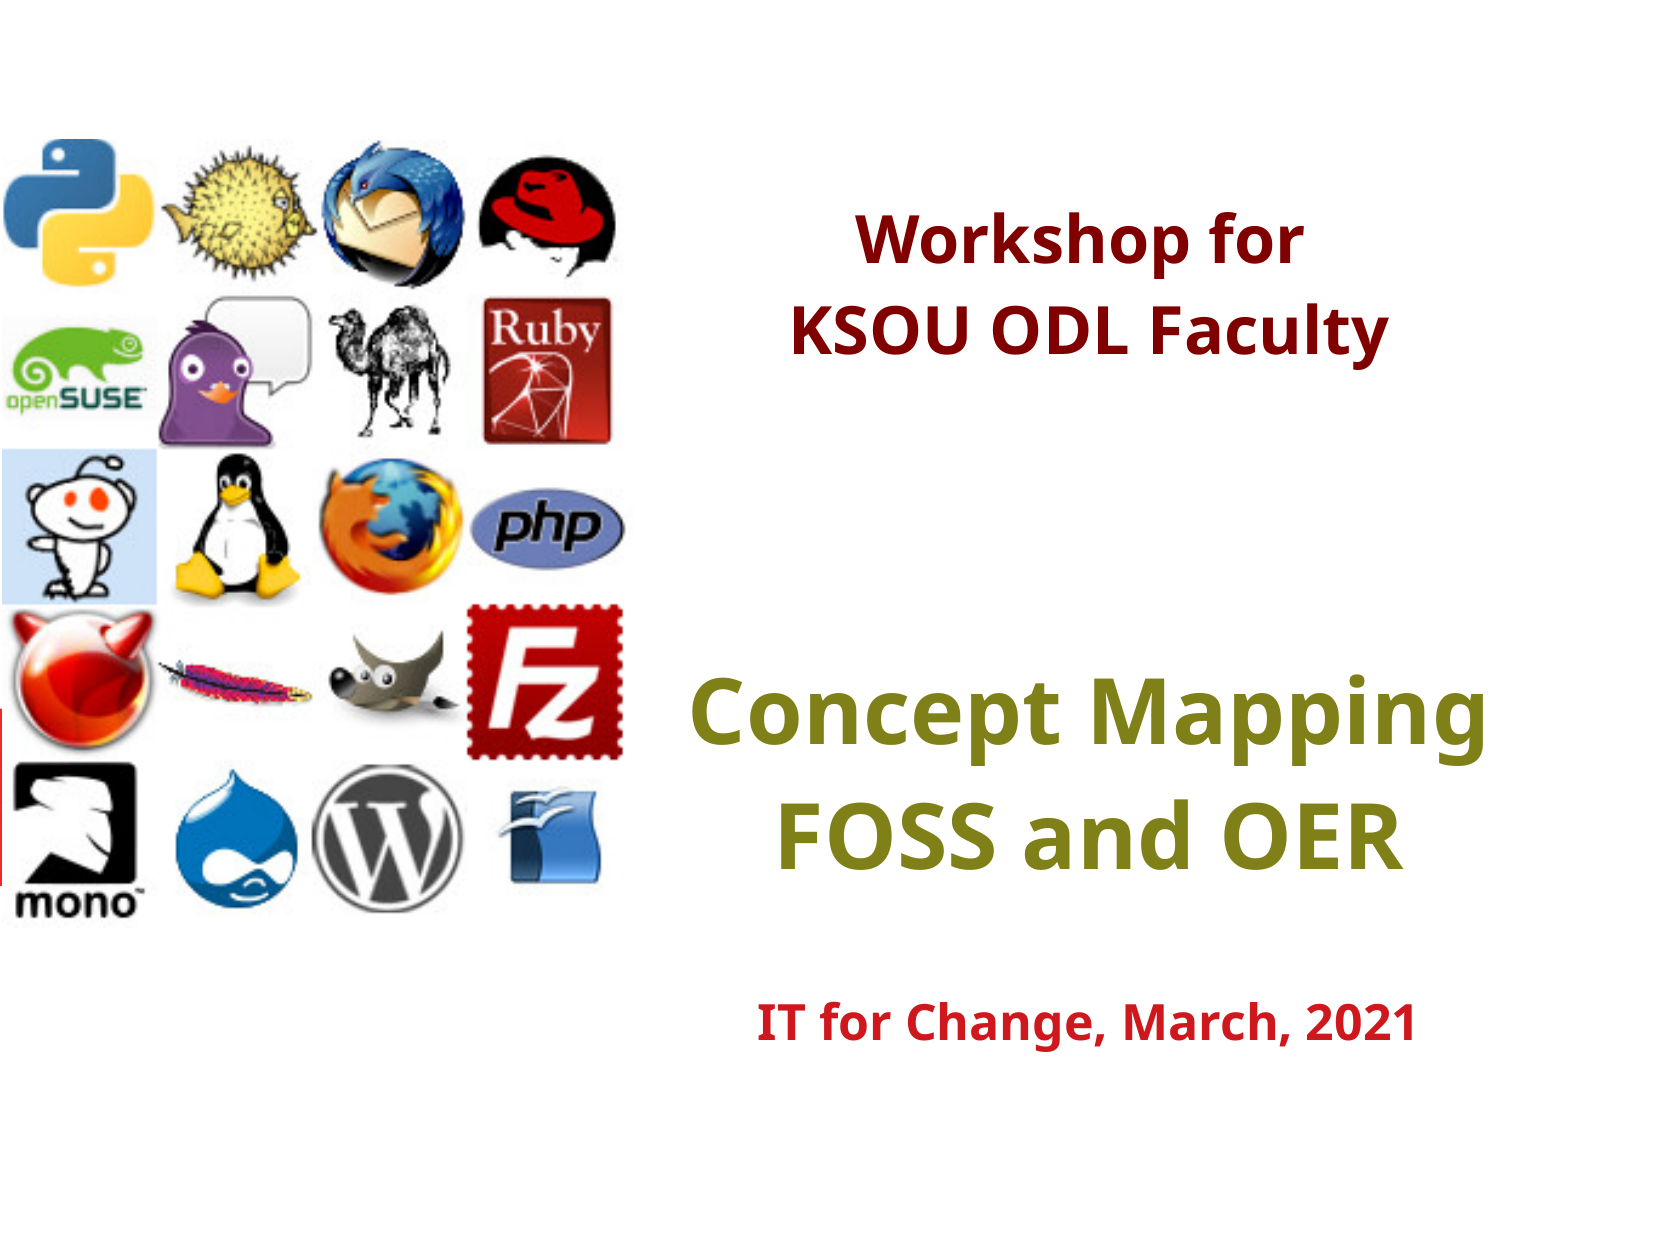

# Workshop for
KSOU ODL Faculty
Concept Mapping
FOSS and OER
IT for Change, March, 2021